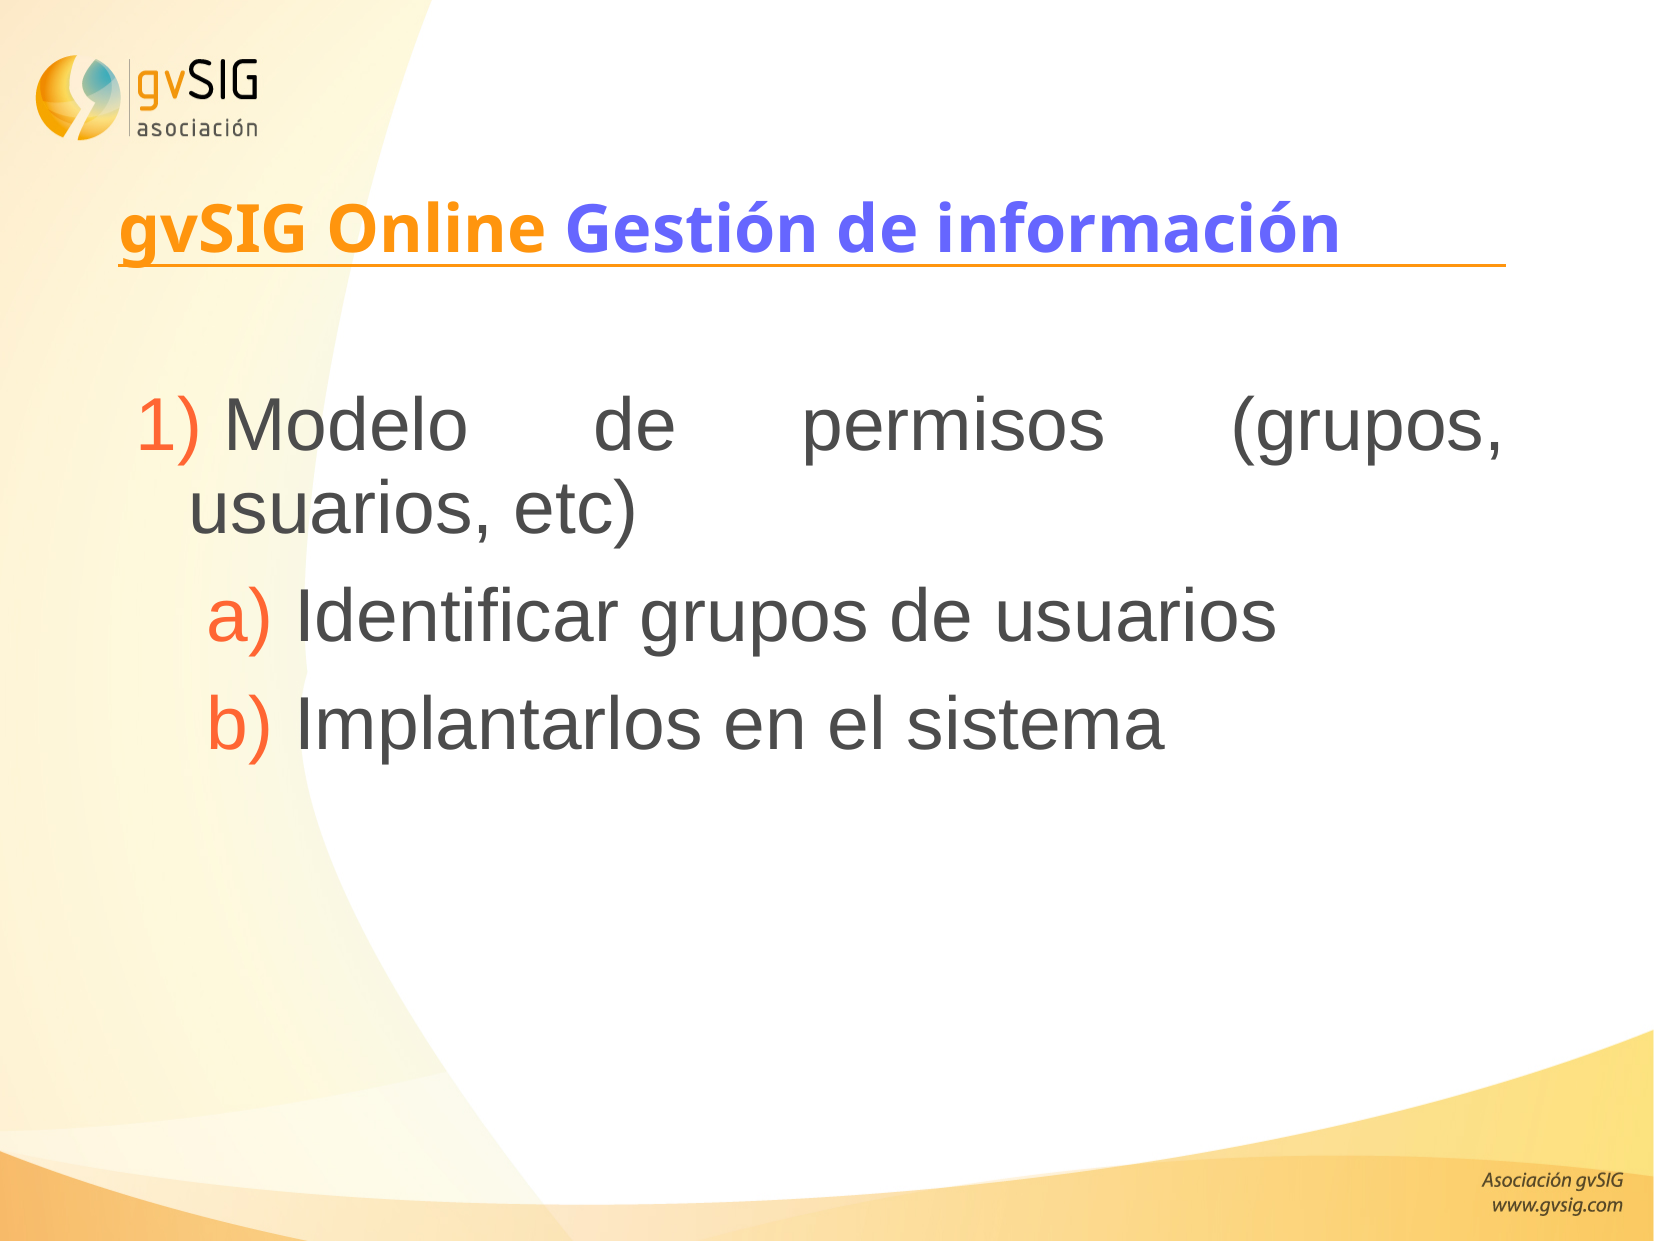

# gvSIG Online Gestión de información
Modelo de permisos (grupos, usuarios, etc)
Identificar grupos de usuarios
Implantarlos en el sistema